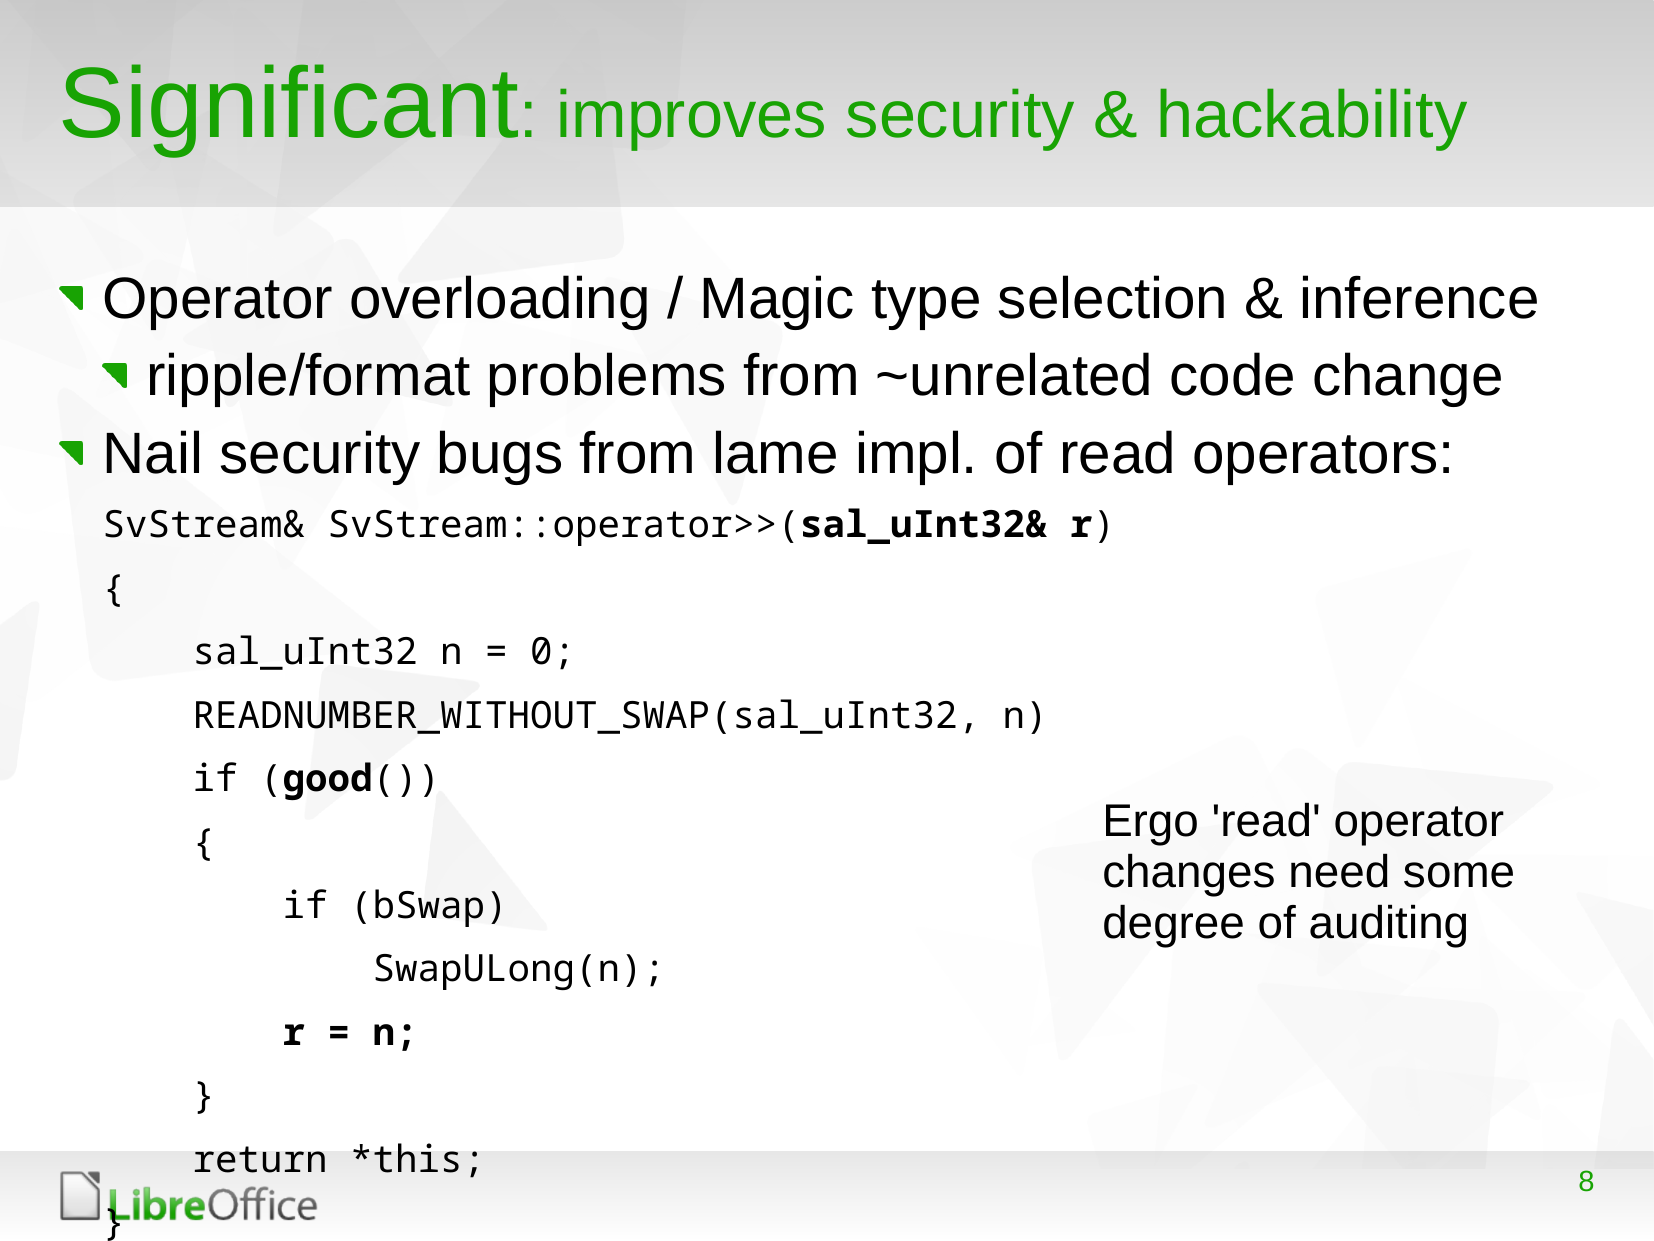

# Significant: improves security & hackability
Operator overloading / Magic type selection & inference
ripple/format problems from ~unrelated code change
Nail security bugs from lame impl. of read operators:
SvStream& SvStream::operator>>(sal_uInt32& r)
{
 sal_uInt32 n = 0;
 READNUMBER_WITHOUT_SWAP(sal_uInt32, n)
 if (good())
 {
 if (bSwap)
 SwapULong(n);
 r = n;
 }
 return *this;
}
Ergo 'read' operator changes need some degree of auditing
8